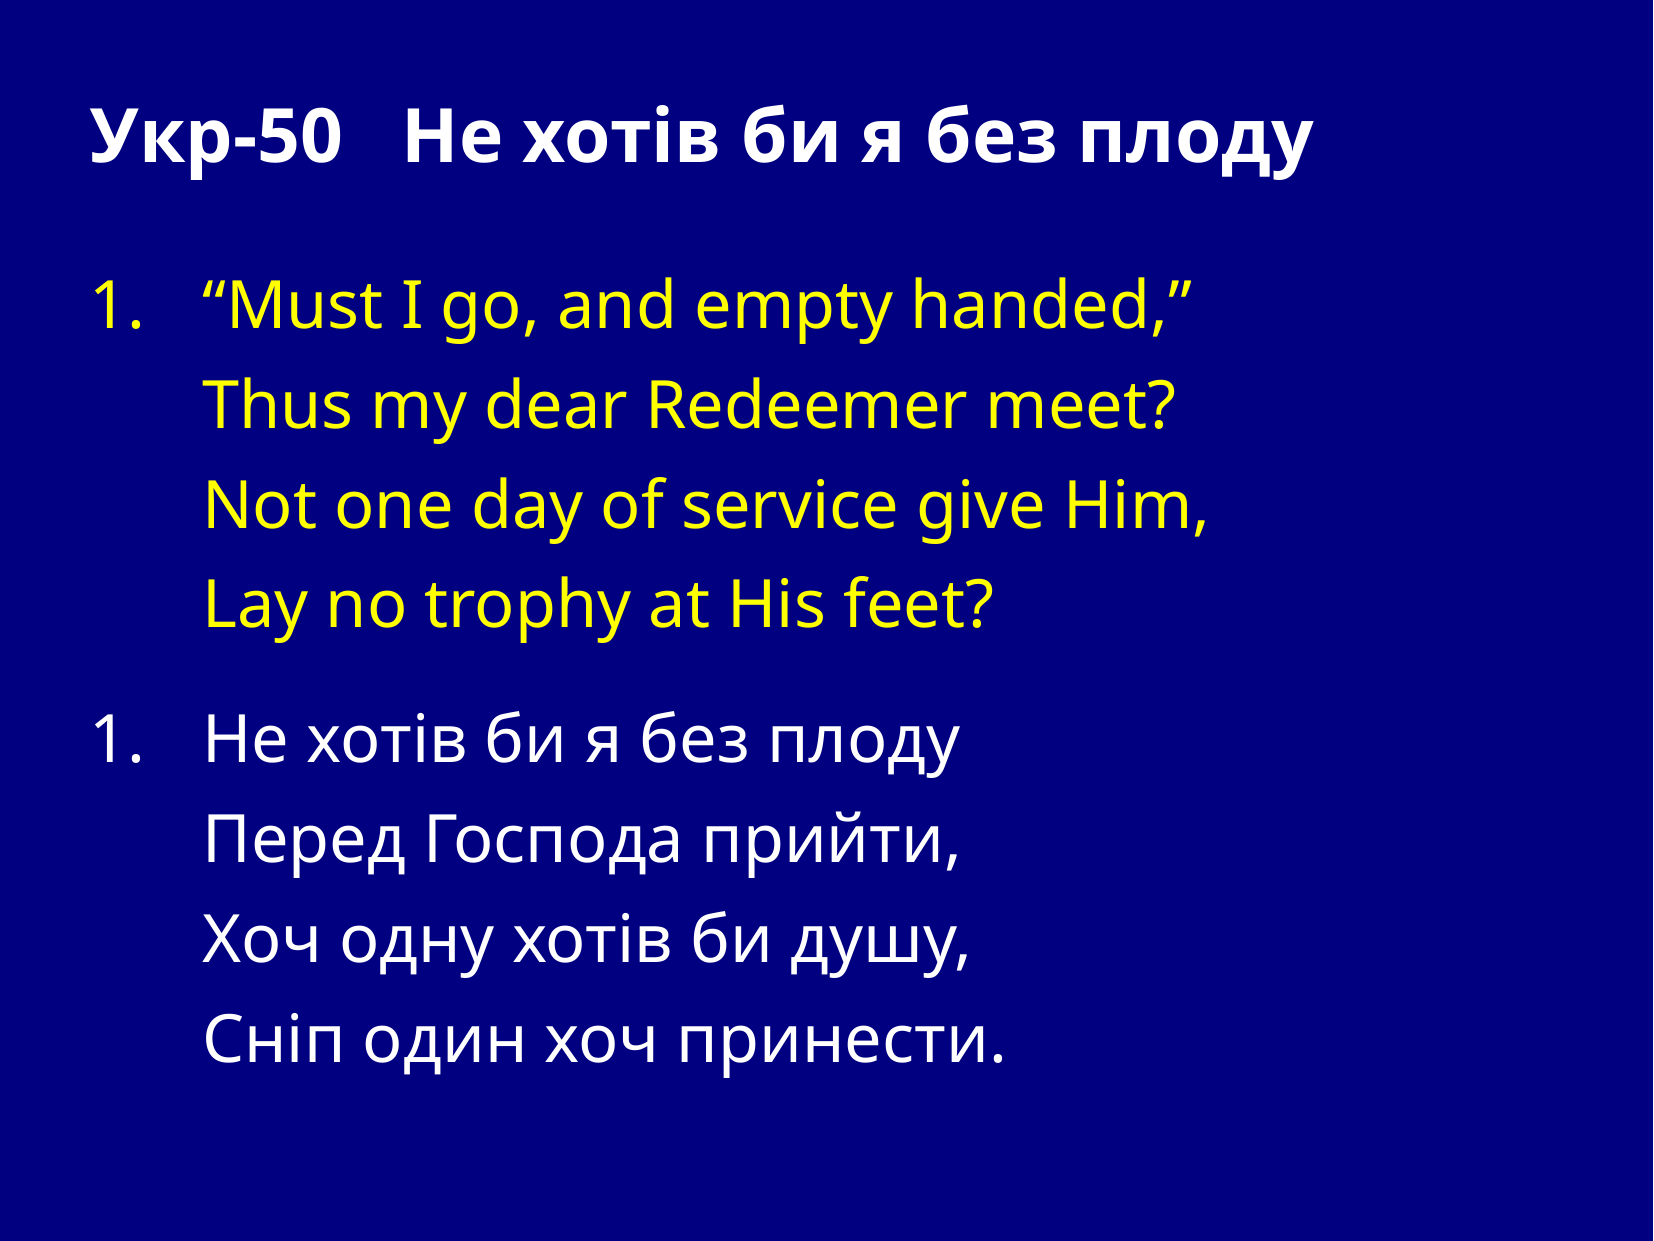

Укр-50 Не хотів би я без плоду
1.	“Must I go, and empty handed,”
	Thus my dear Redeemer meet?
	Not one day of service give Him,
	Lay no trophy at His feet?
1.	Не хотів би я без плоду
	Перед Господа прийти,
	Хоч одну хотів би душу,
	Сніп один хоч принести.